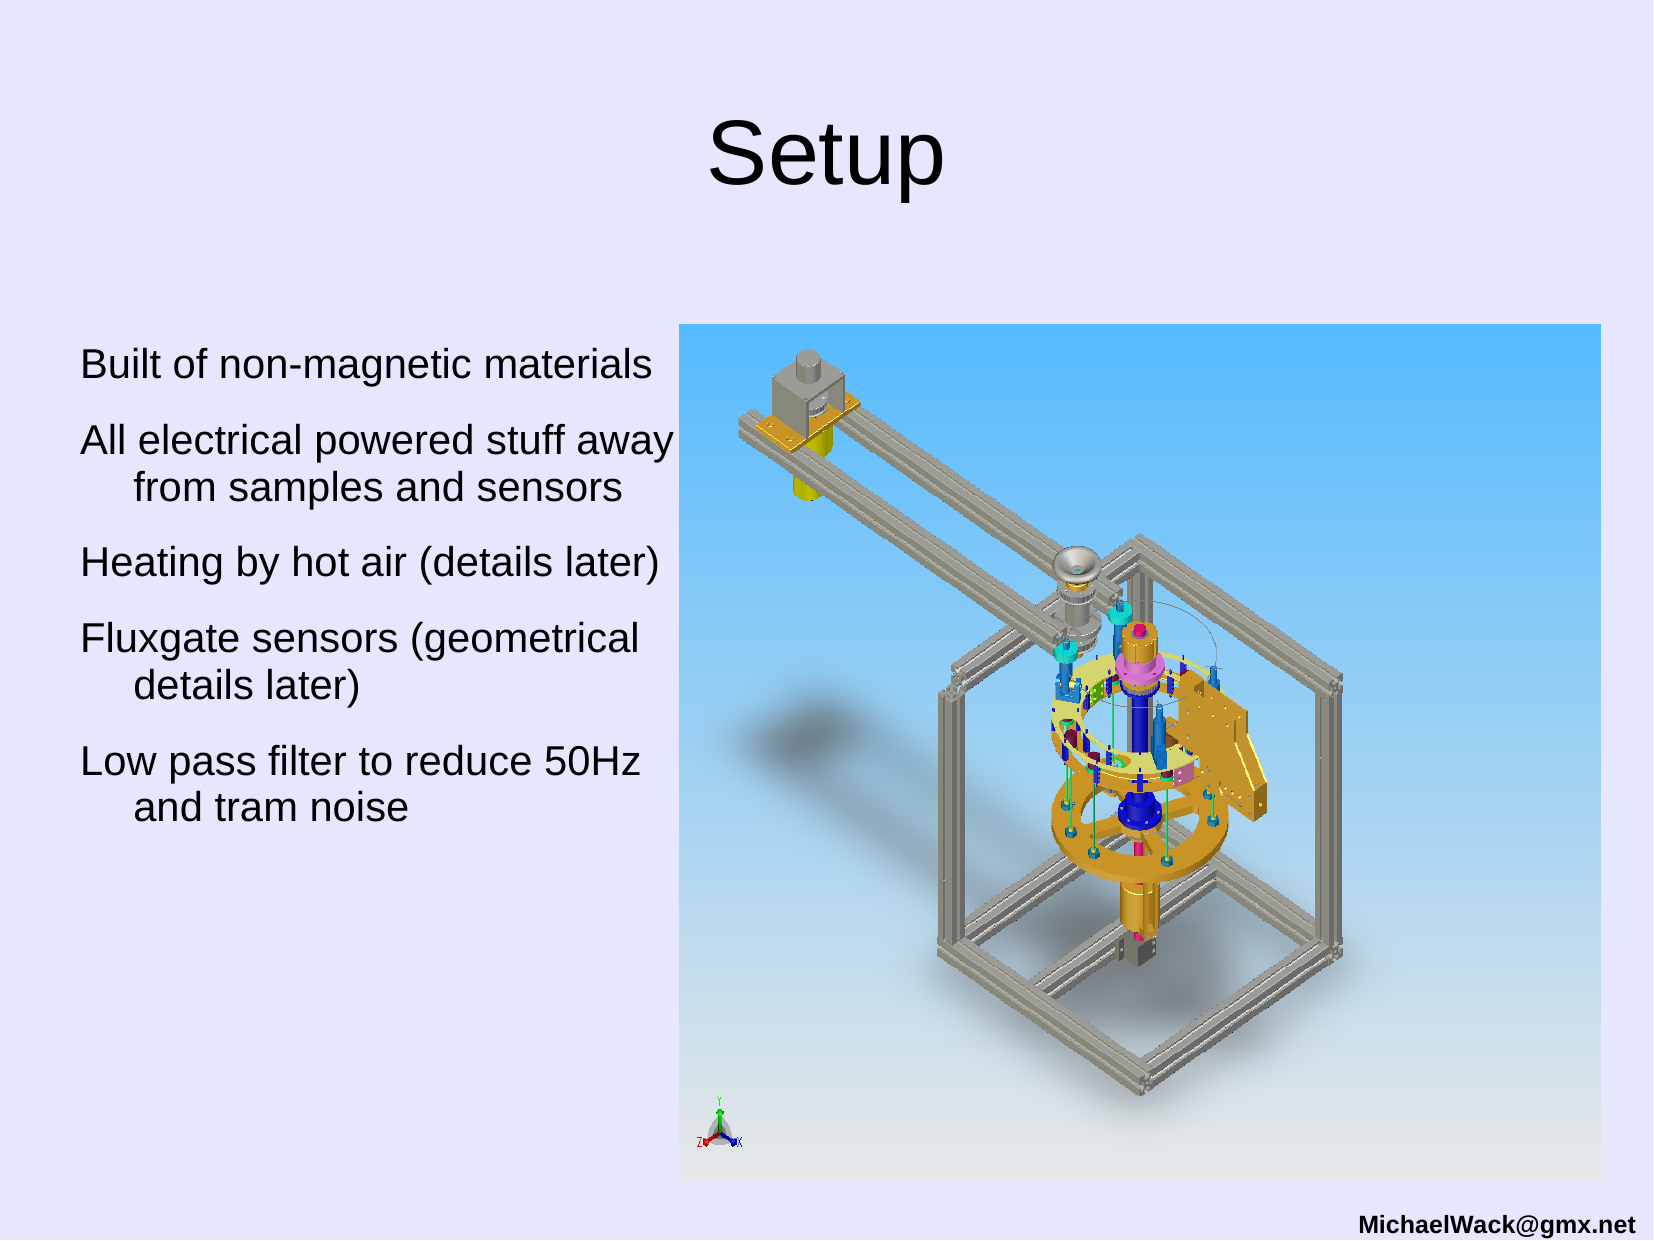

# Setup
Built of non-magnetic materials
All electrical powered stuff away from samples and sensors
Heating by hot air (details later)
Fluxgate sensors (geometrical details later)
Low pass filter to reduce 50Hz and tram noise